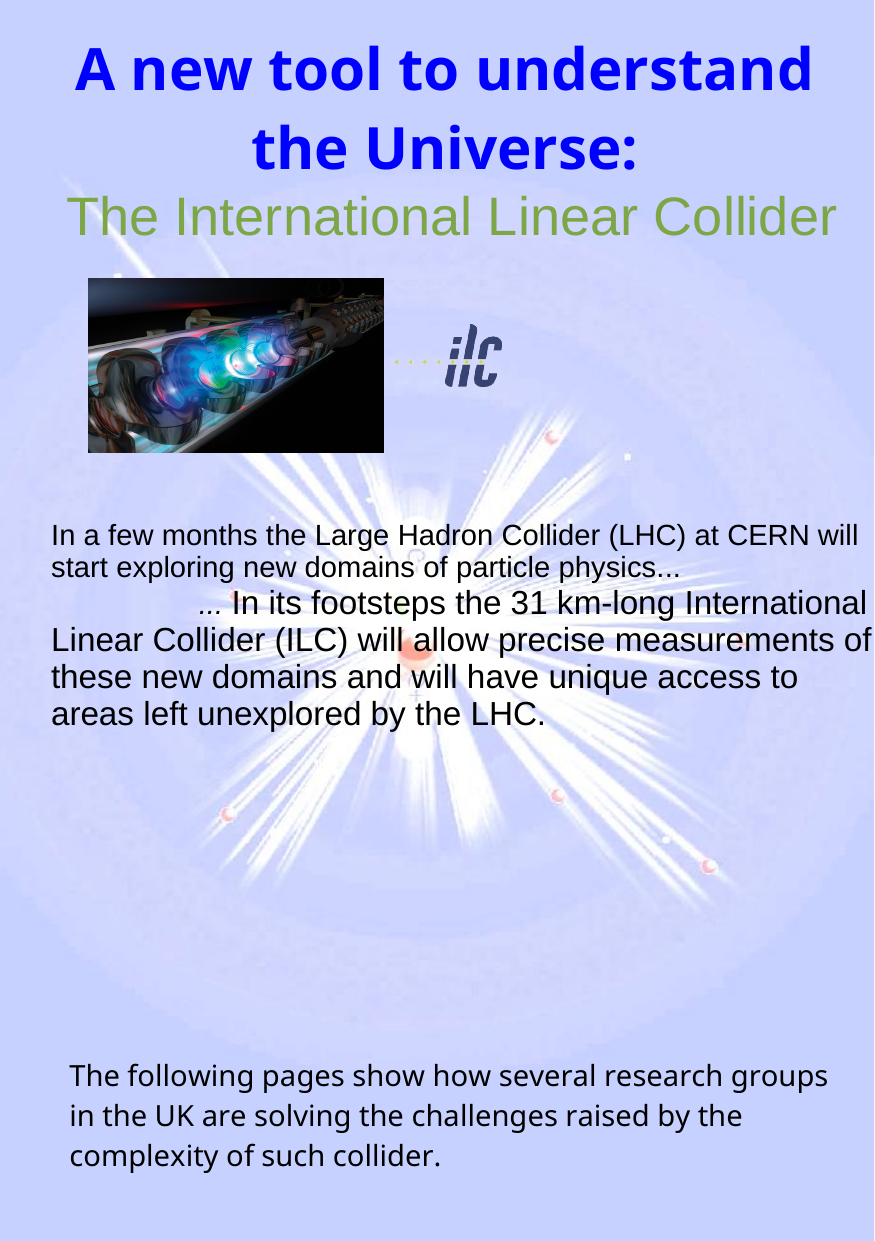

# A new tool to understand the Universe: The International Linear Collider
In a few months the Large Hadron Collider (LHC) at CERN will start exploring new domains of particle physics...
		... In its footsteps the 31 km-long International Linear Collider (ILC) will allow precise measurements of these new domains and will have unique access to areas left unexplored by the LHC.
The following pages show how several research groups in the UK are solving the challenges raised by the complexity of such collider.